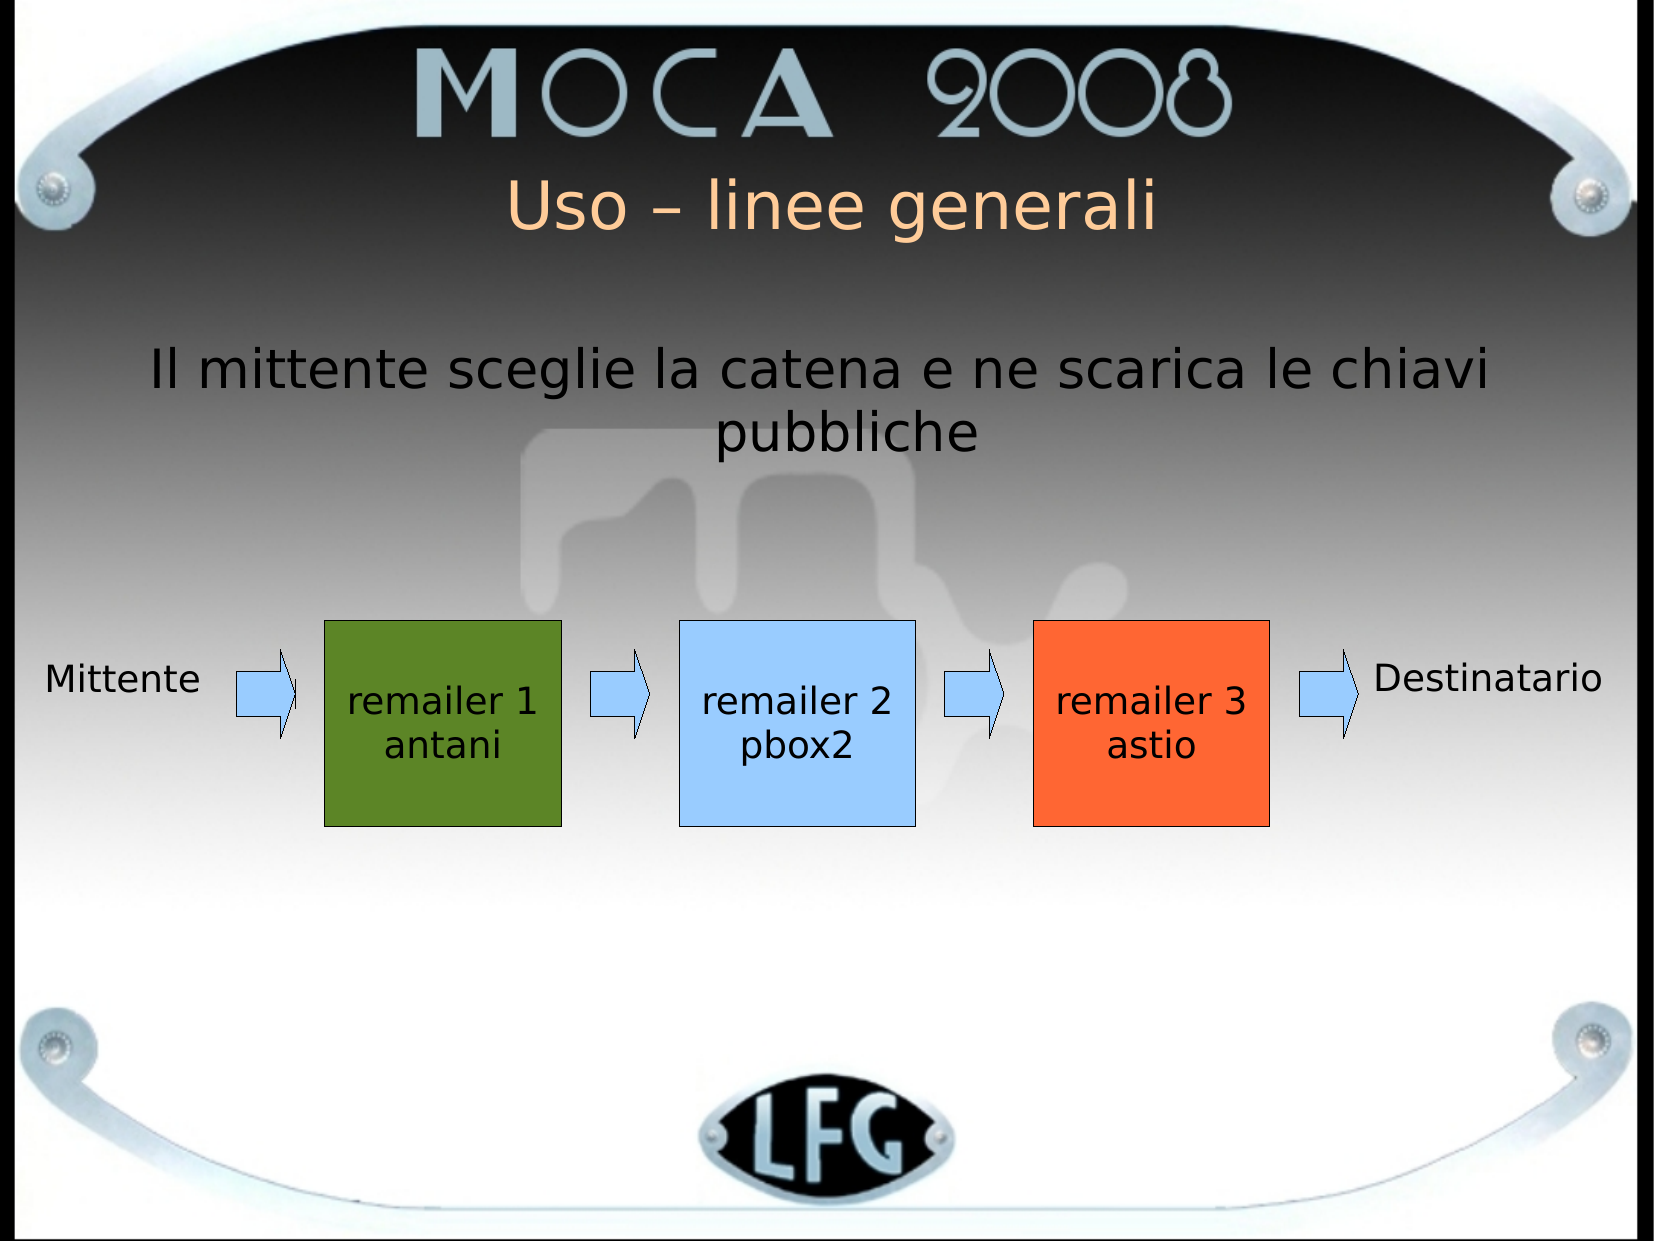

# Uso – linee generali
Il mittente sceglie la catena e ne scarica le chiavi pubbliche
remailer 1
antani
remailer 2
pbox2
remailer 3
astio
Destinatario
Mittente